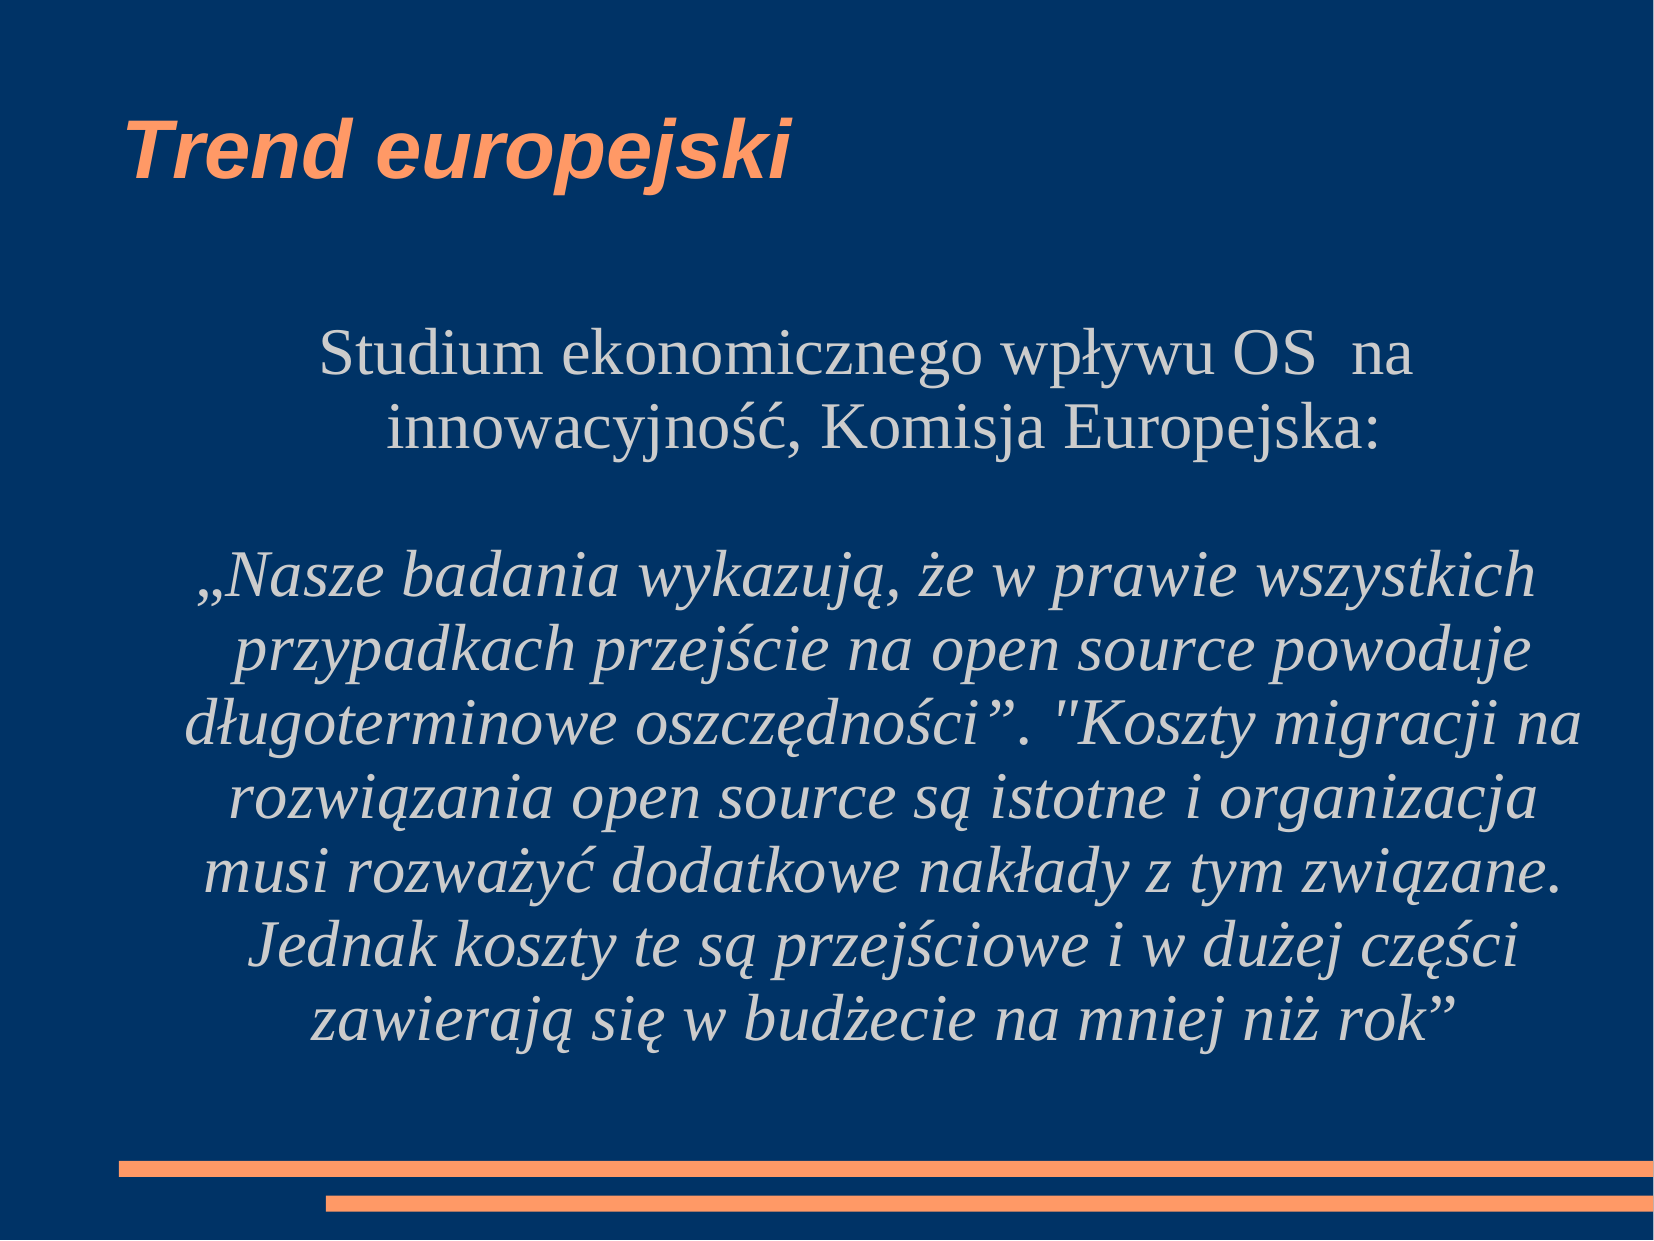

# Trend europejski
Studium ekonomicznego wpływu OS na innowacyjność, Komisja Europejska:
„Nasze badania wykazują, że w prawie wszystkich przypadkach przejście na open source powoduje długoterminowe oszczędności”. "Koszty migracji na rozwiązania open source są istotne i organizacja musi rozważyć dodatkowe nakłady z tym związane. Jednak koszty te są przejściowe i w dużej części zawierają się w budżecie na mniej niż rok”